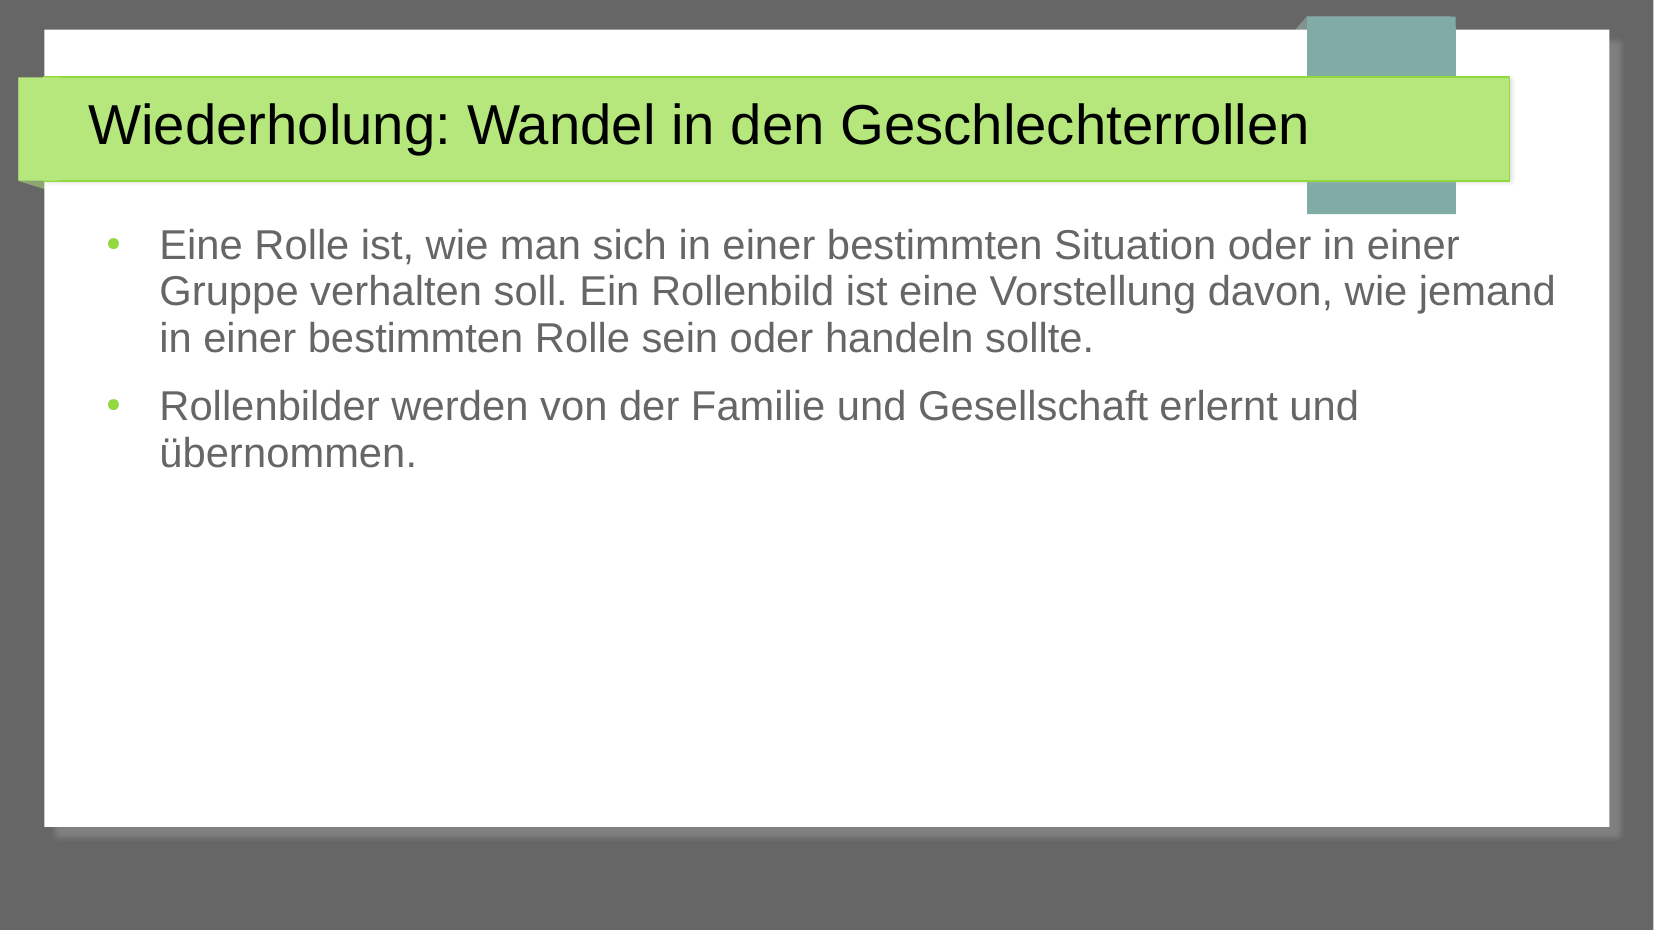

# Wiederholung: Wandel in den Geschlechterrollen
Eine Rolle ist, wie man sich in einer bestimmten Situation oder in einer Gruppe verhalten soll. Ein Rollenbild ist eine Vorstellung davon, wie jemand in einer bestimmten Rolle sein oder handeln sollte.
Rollenbilder werden von der Familie und Gesellschaft erlernt und übernommen.